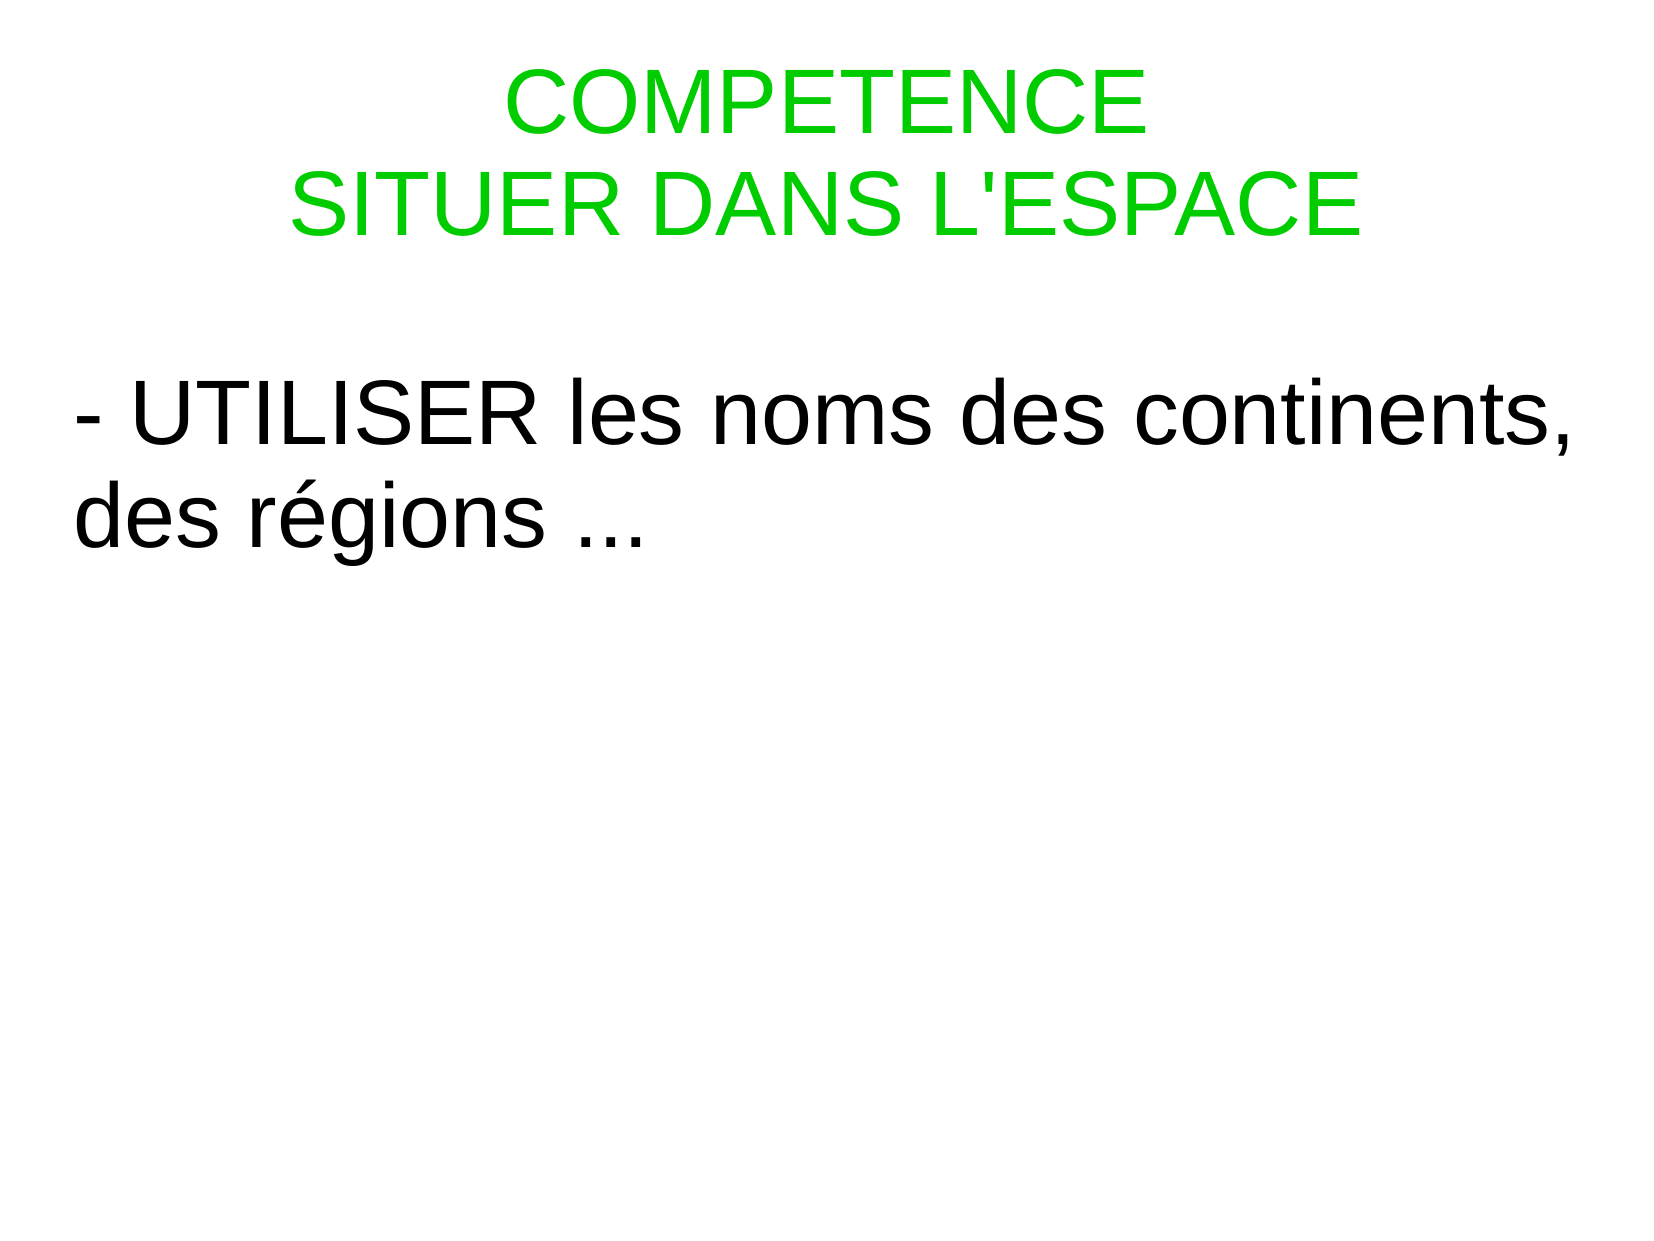

# COMPETENCE SITUER DANS L'ESPACE
- UTILISER les noms des continents, des régions ...